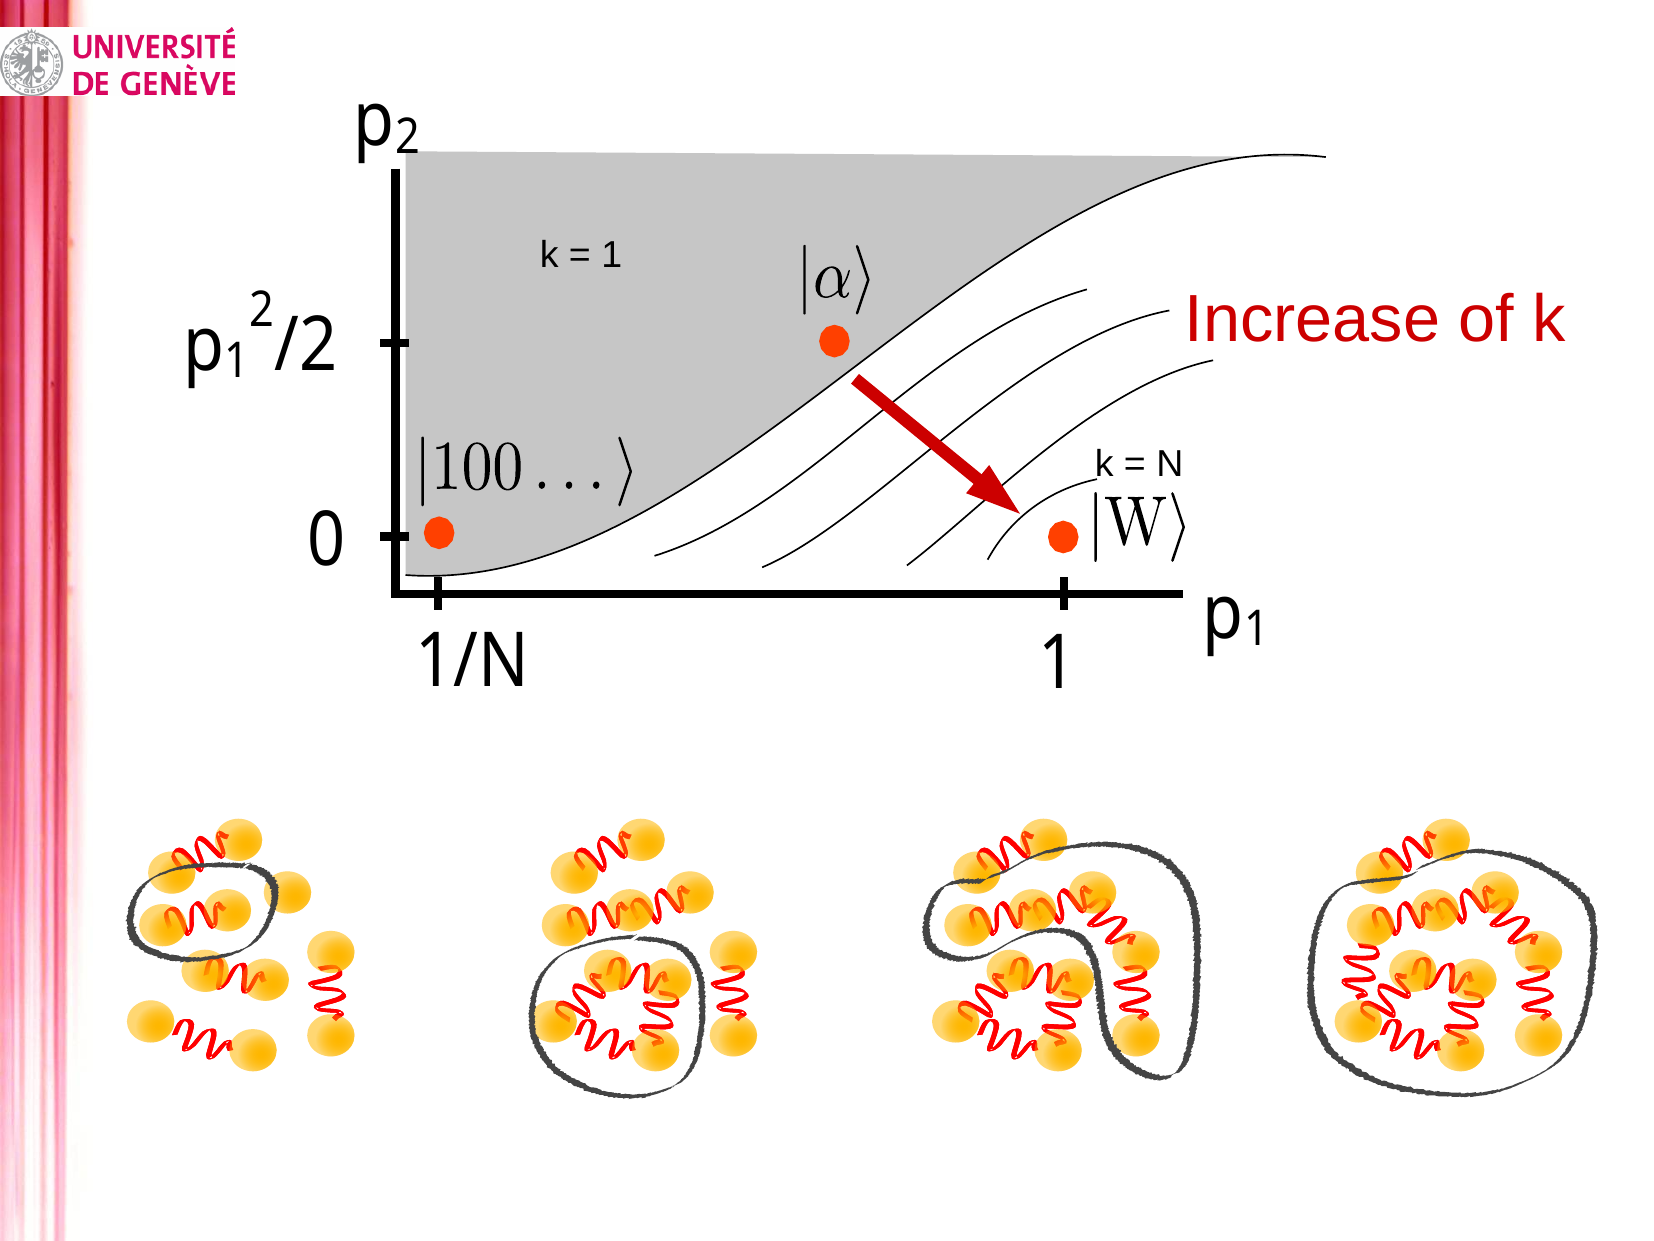

k = 1
Increase of k
k = N